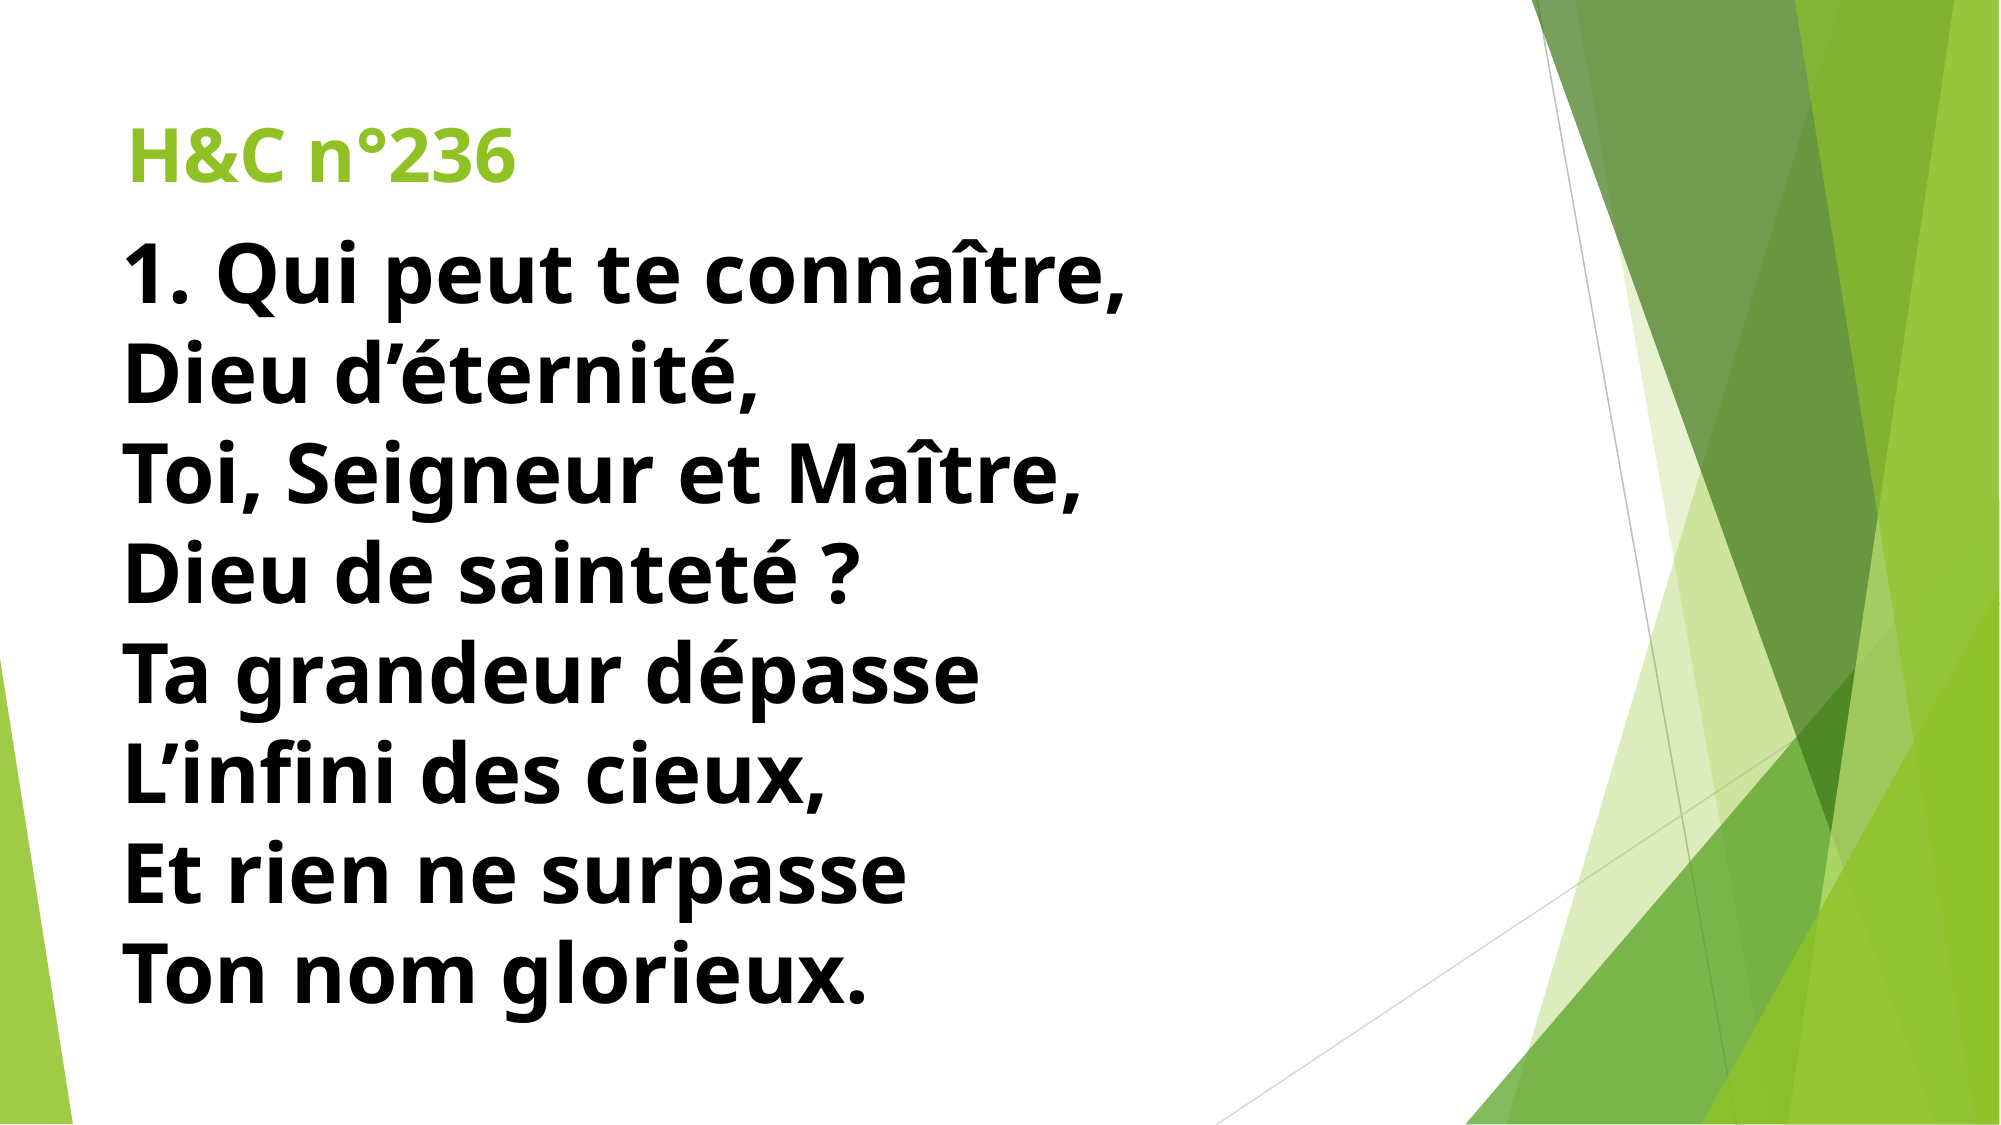

H&C n°236
1. Qui peut te connaître,
Dieu d’éternité,
Toi, Seigneur et Maître,
Dieu de sainteté ?
Ta grandeur dépasse
L’infini des cieux,
Et rien ne surpasse
Ton nom glorieux.